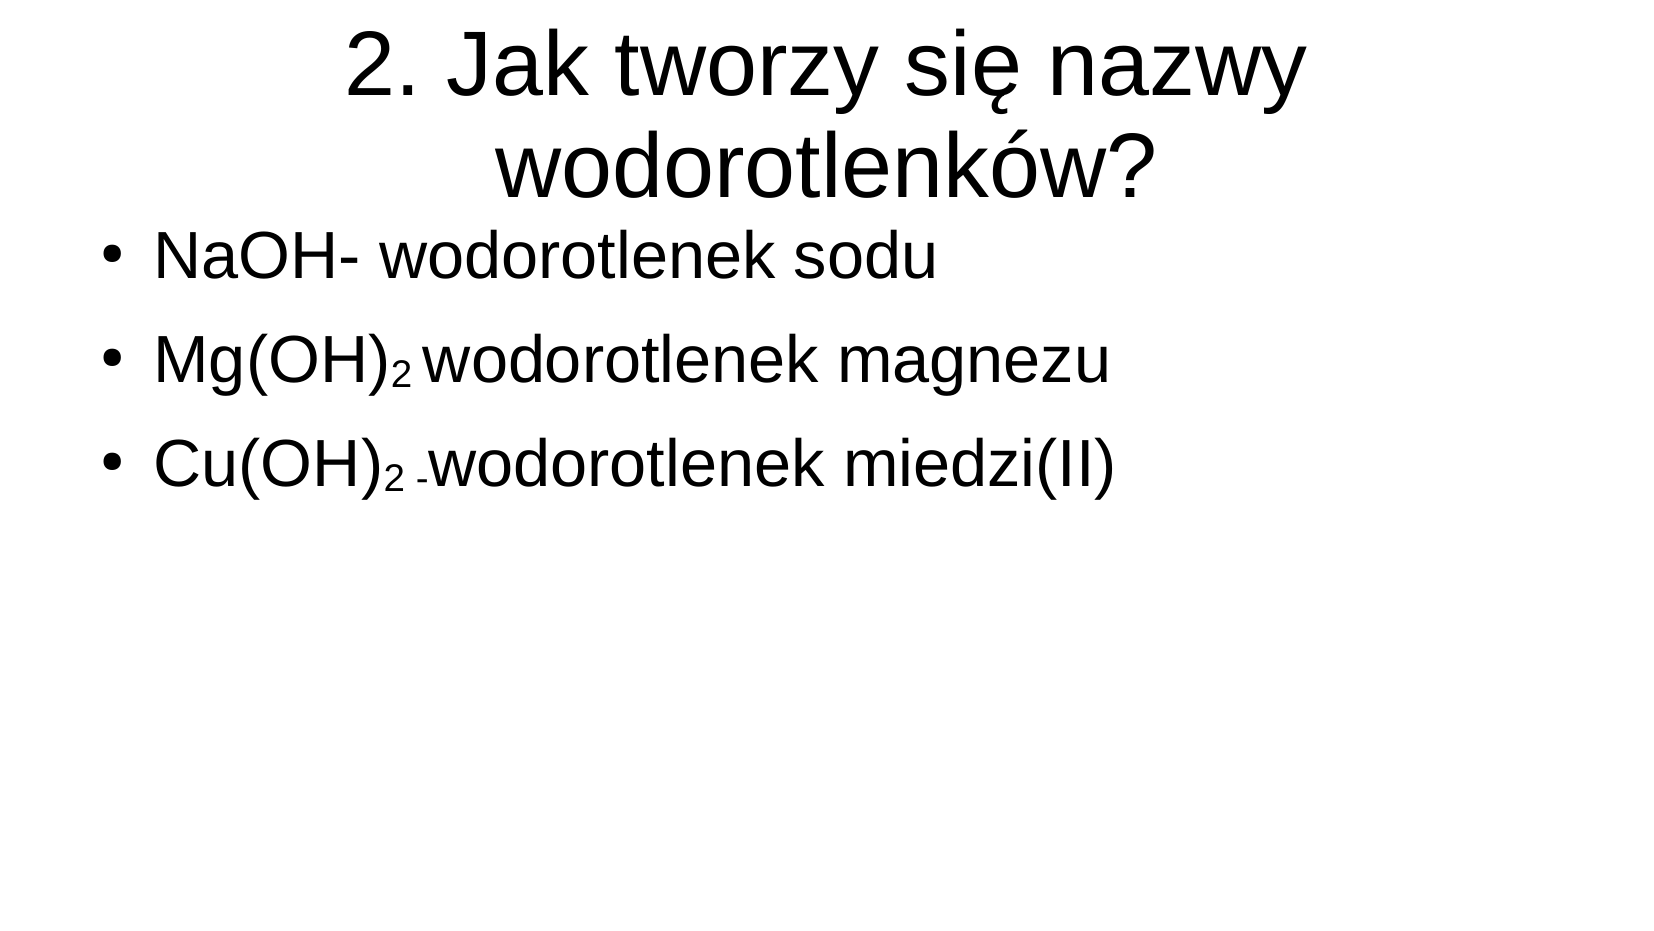

# 2. Jak tworzy się nazwy wodorotlenków?
NaOH- wodorotlenek sodu
Mg(OH)2 wodorotlenek magnezu
Cu(OH)2 -wodorotlenek miedzi(II)